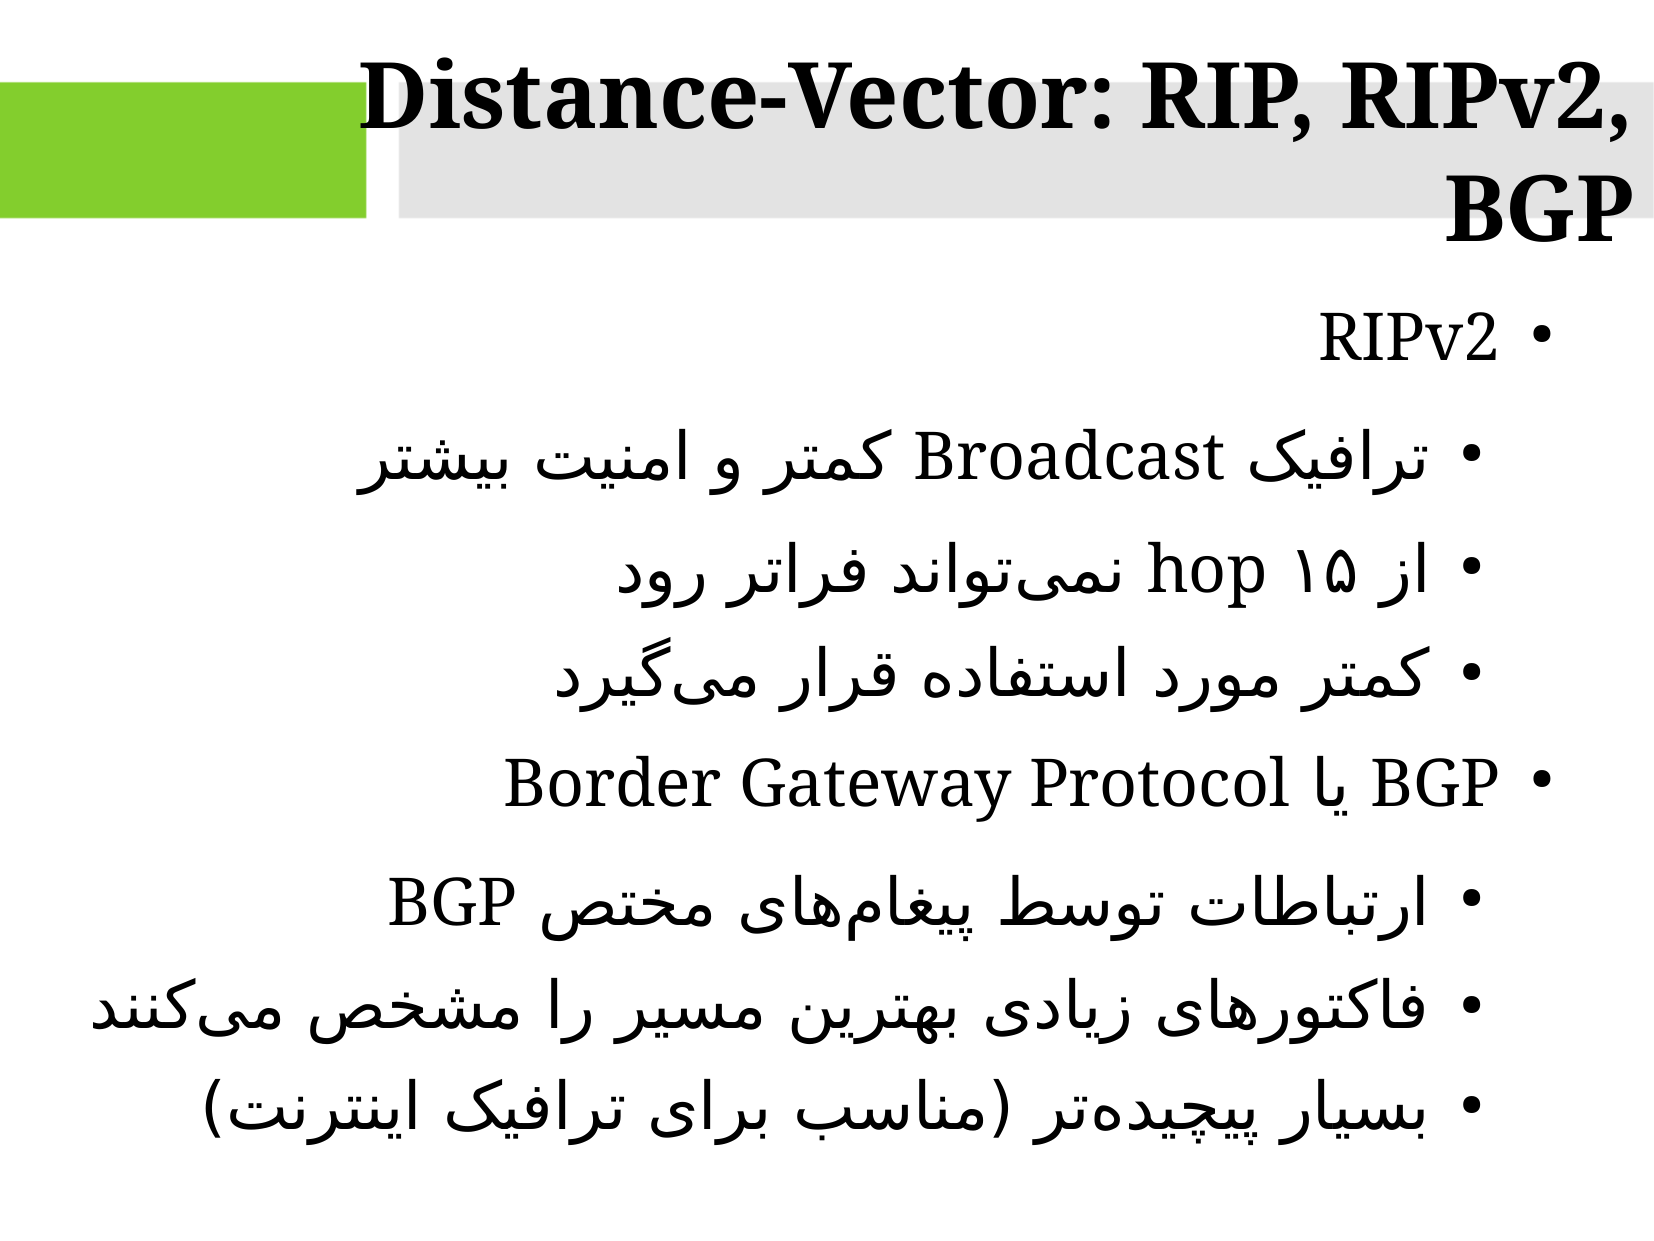

# Distance-Vector: RIP, RIPv2, BGP
RIPv2
ترافیک Broadcast کمتر و امنیت بیشتر
از ۱۵ hop نمی‌تواند فراتر رود
کمتر مورد استفاده قرار می‌گیرد
BGP یا ‌Border Gateway Protocol
ارتباطات توسط پیغام‌های مختص ‌BGP
فاکتورهای زیادی بهترین مسیر را مشخص می‌کنند
بسیار پیچیده‌تر (مناسب‌ برای ترافیک اینترنت)